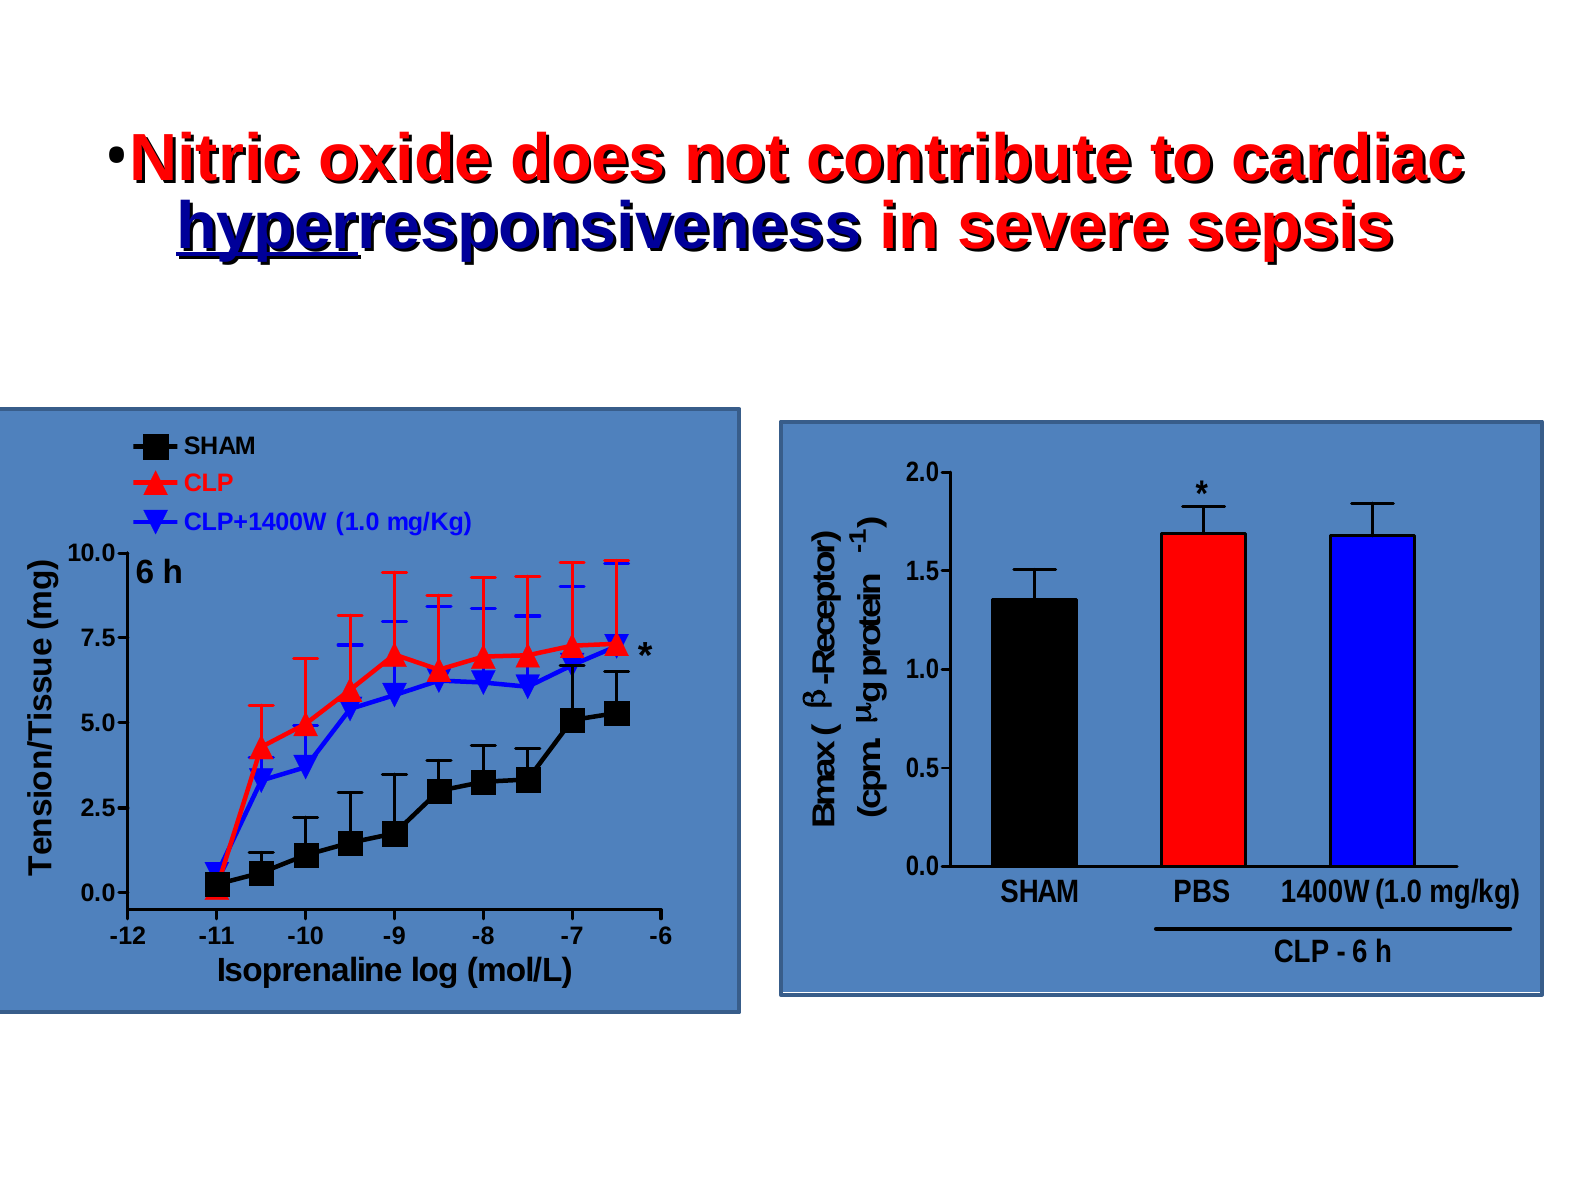

Nitric oxide does not contribute to cardiac hyperresponsiveness in severe sepsis